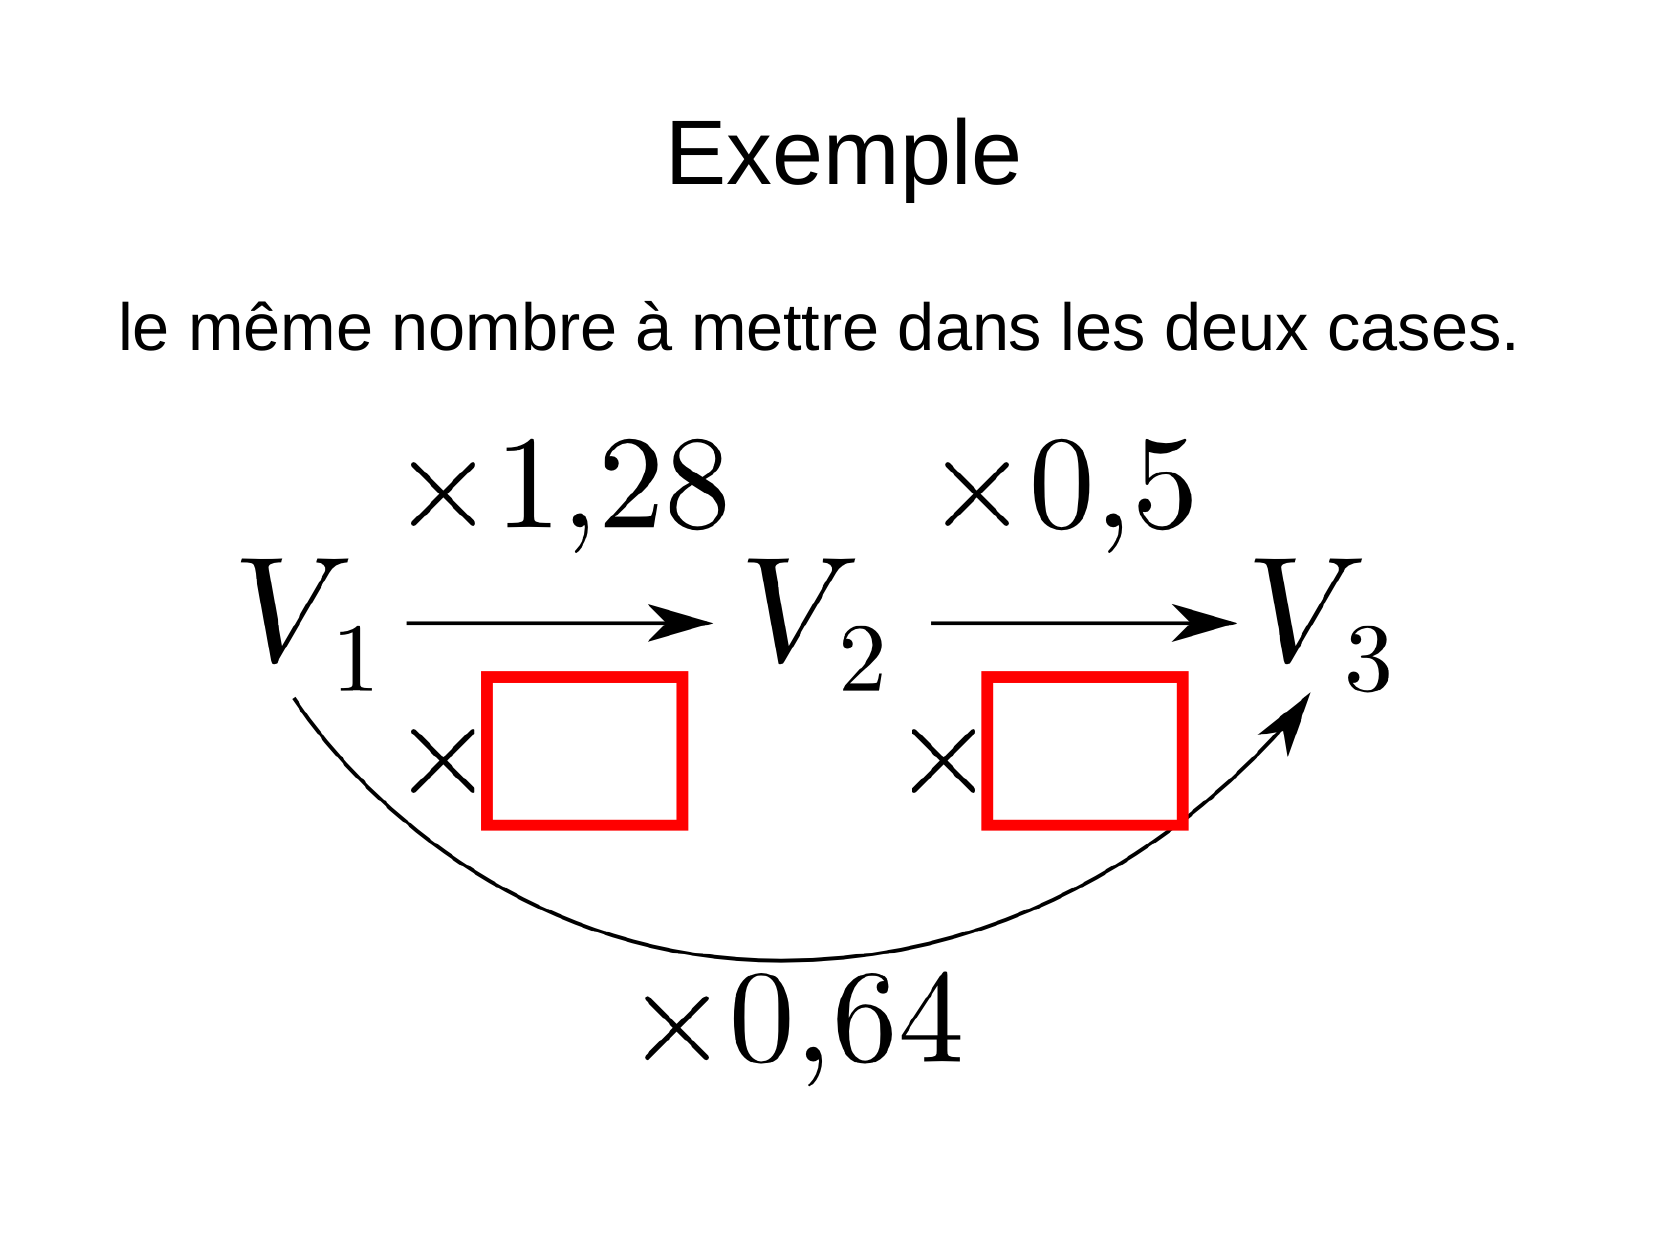

# Exemple
le même nombre à mettre dans les deux cases.